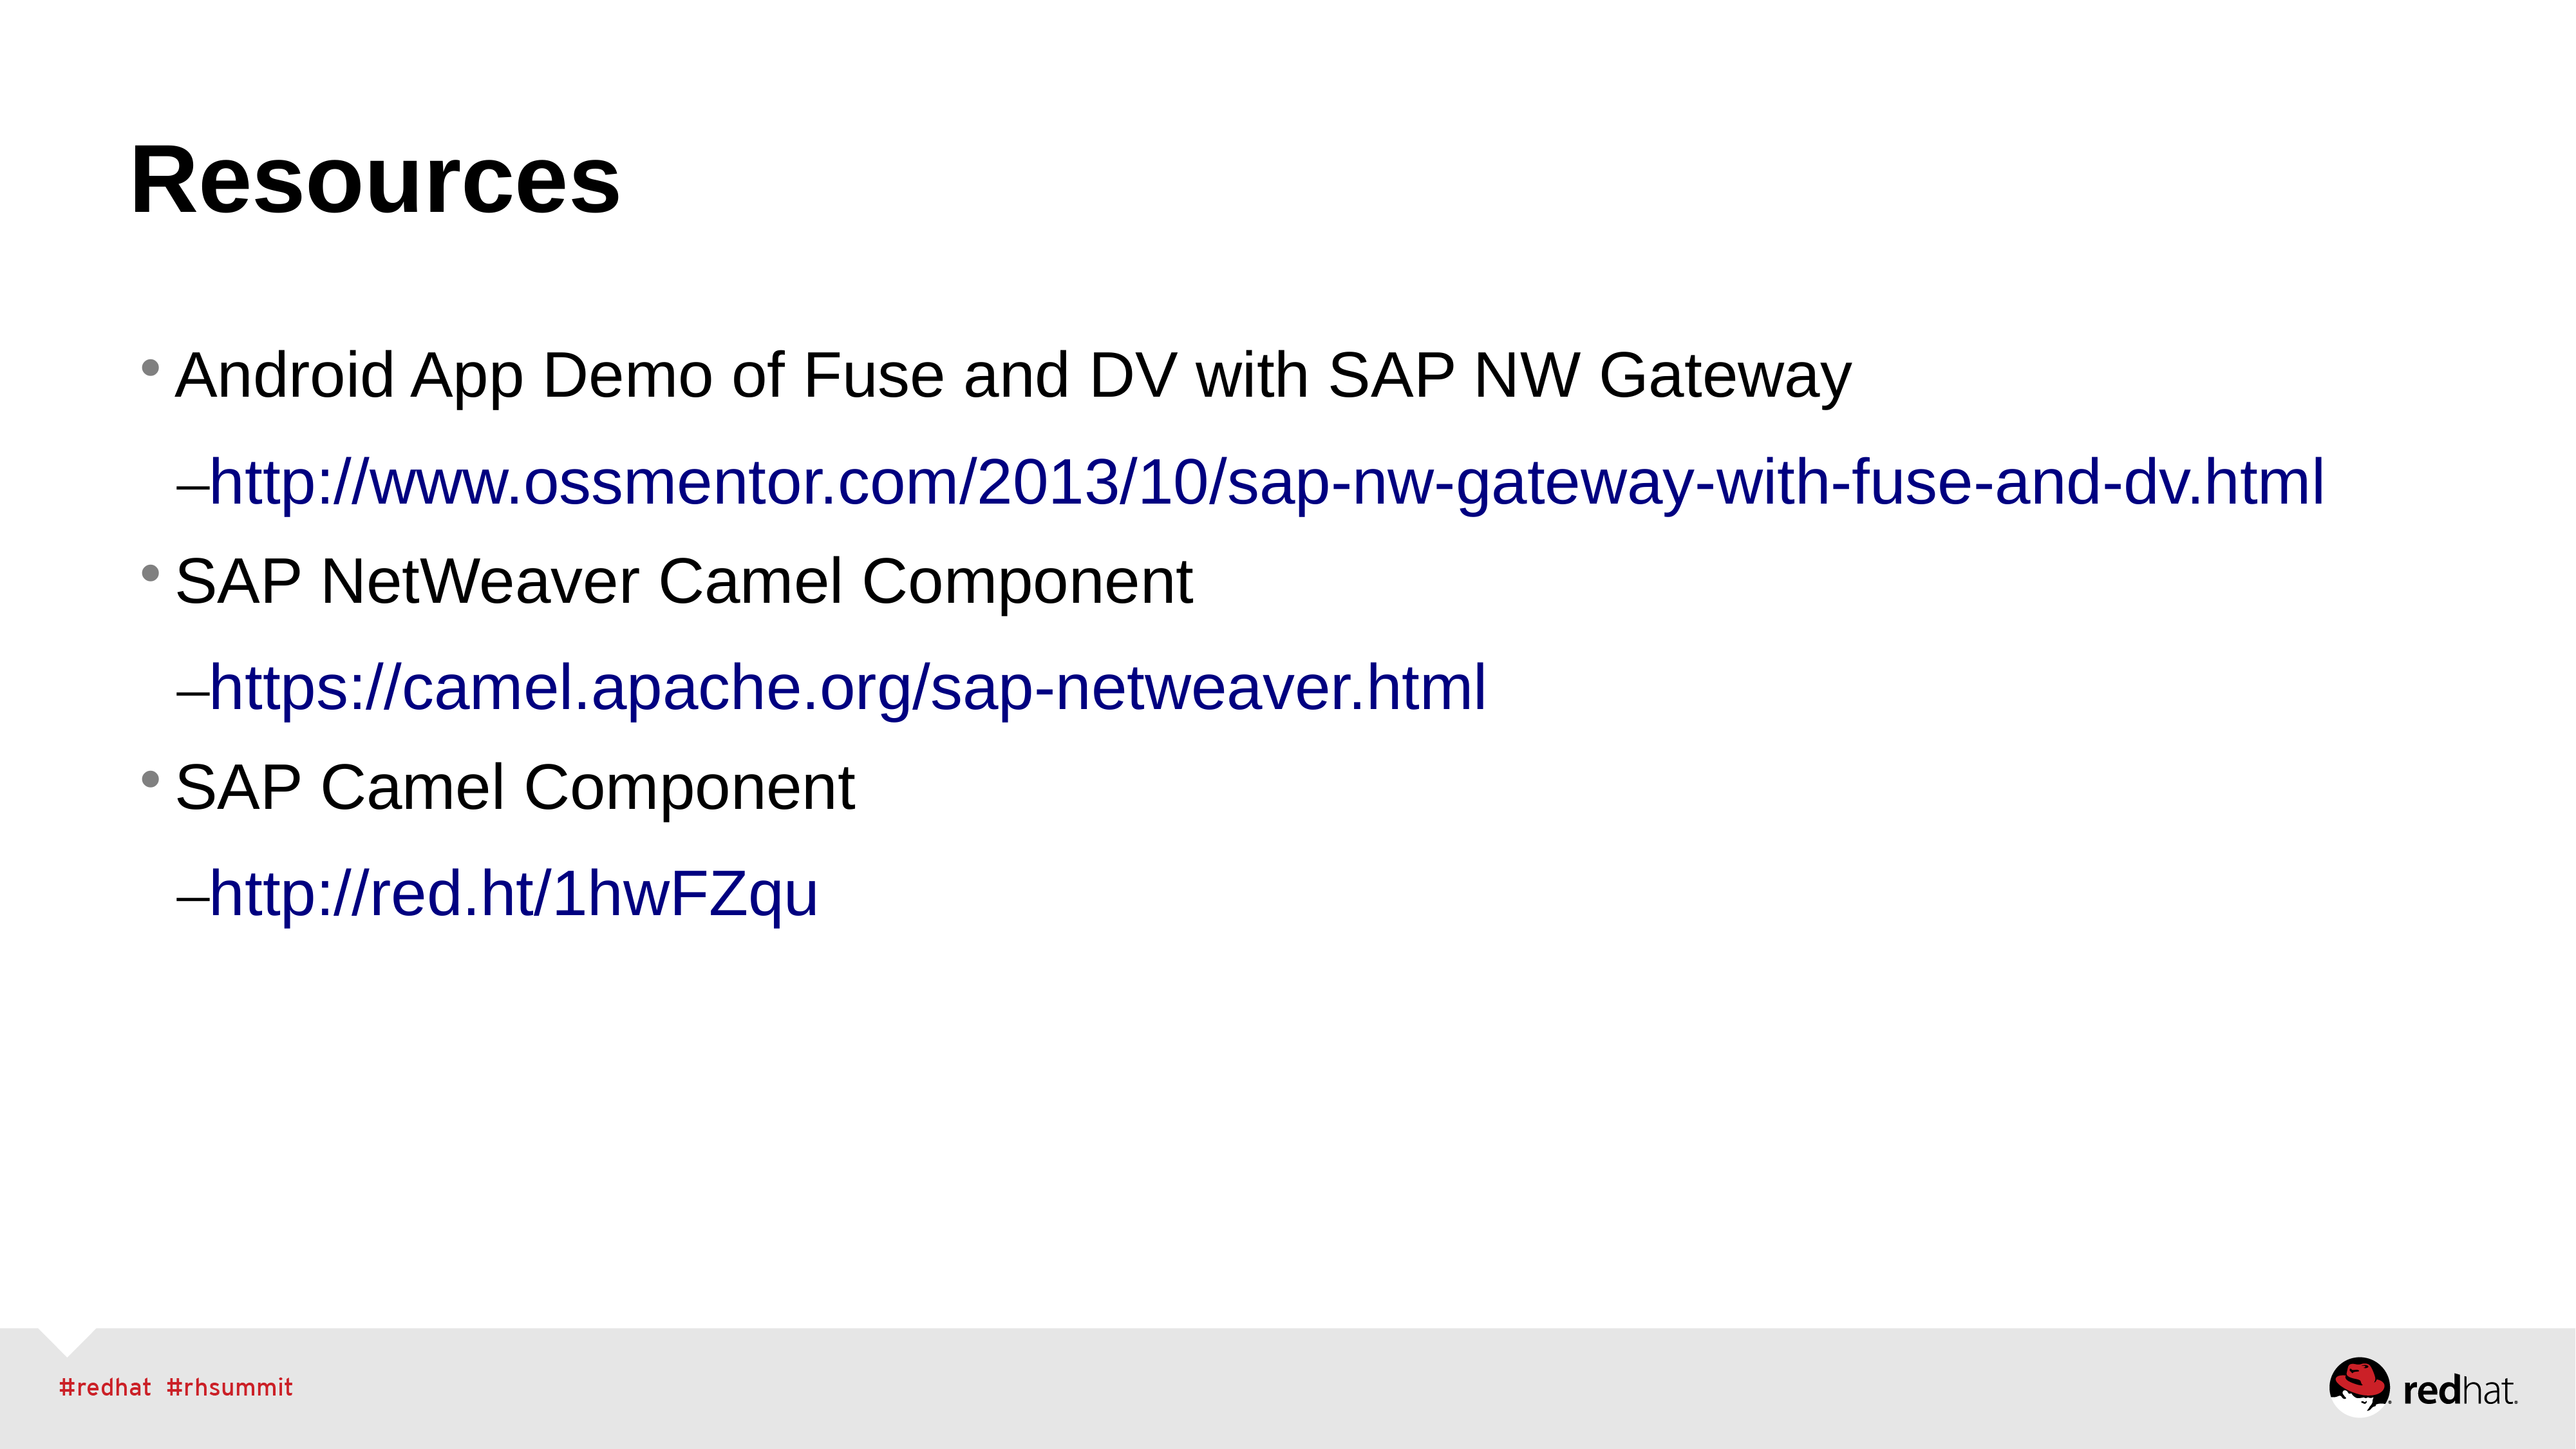

# Resources
Android App Demo of Fuse and DV with SAP NW Gateway
http://www.ossmentor.com/2013/10/sap-nw-gateway-with-fuse-and-dv.html
SAP NetWeaver Camel Component
https://camel.apache.org/sap-netweaver.html
SAP Camel Component
http://red.ht/1hwFZqu